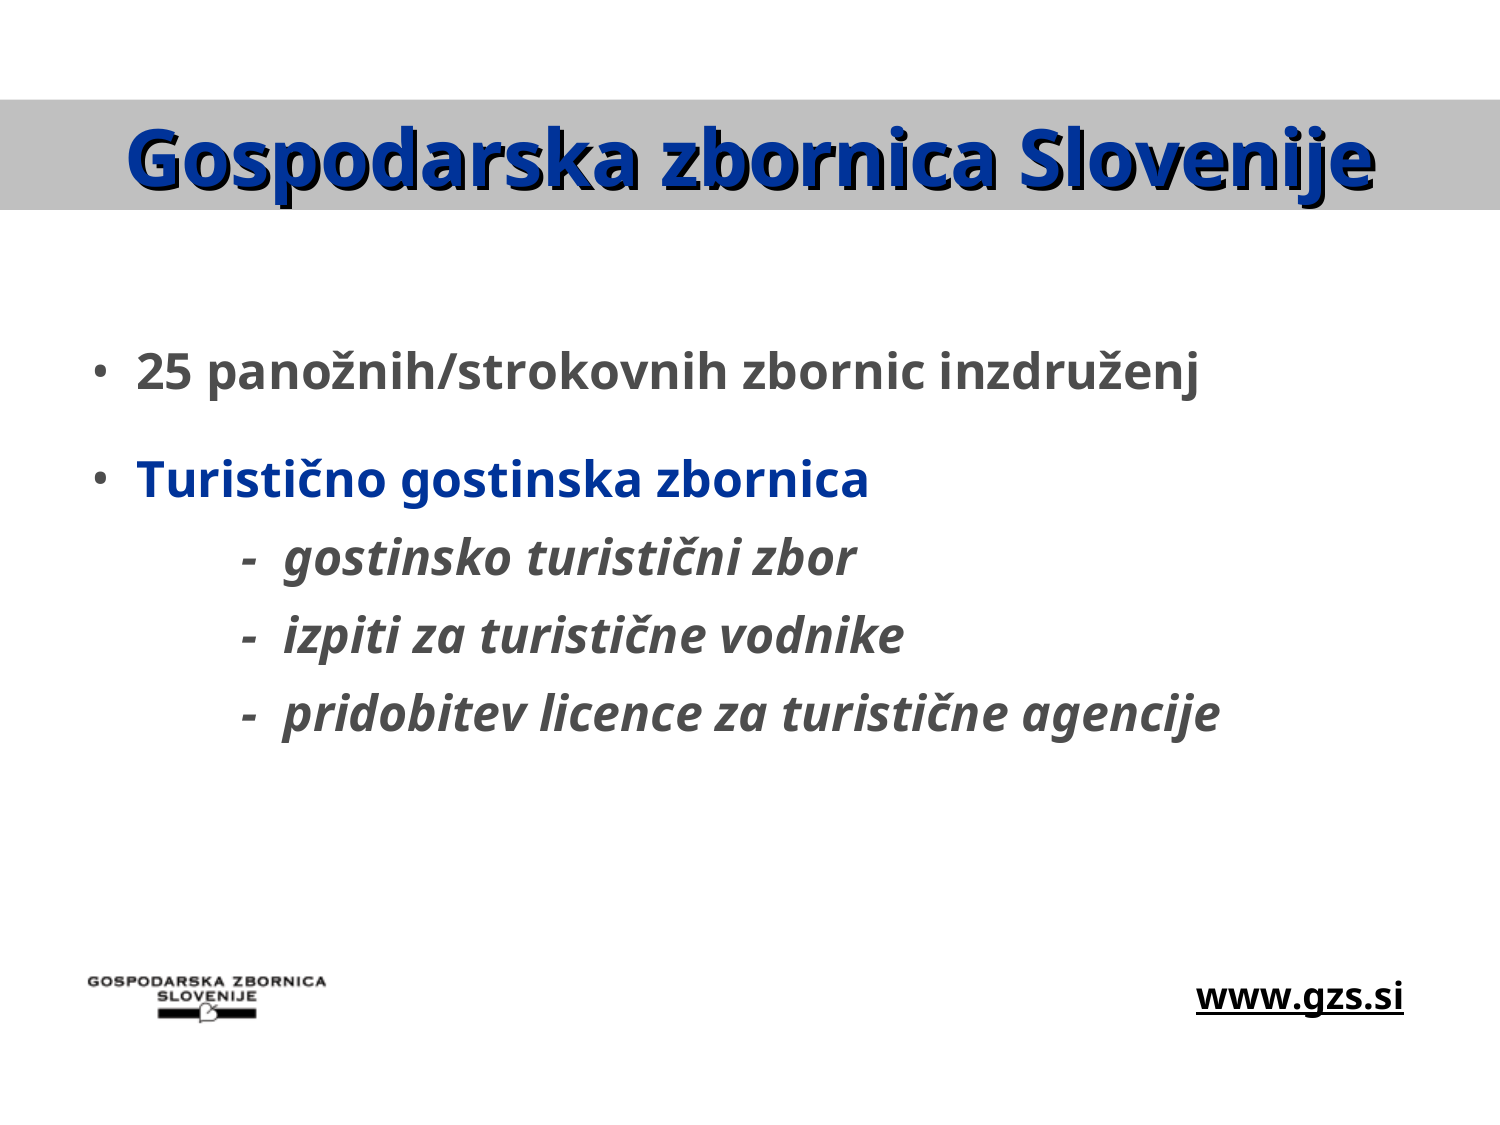

Gospodarska zbornica Slovenije
 25 panožnih/strokovnih zbornic inzdruženj
 Turistično gostinska zbornica
- gostinsko turistični zbor
- izpiti za turistične vodnike
- pridobitev licence za turistične agencije
www.gzs.si